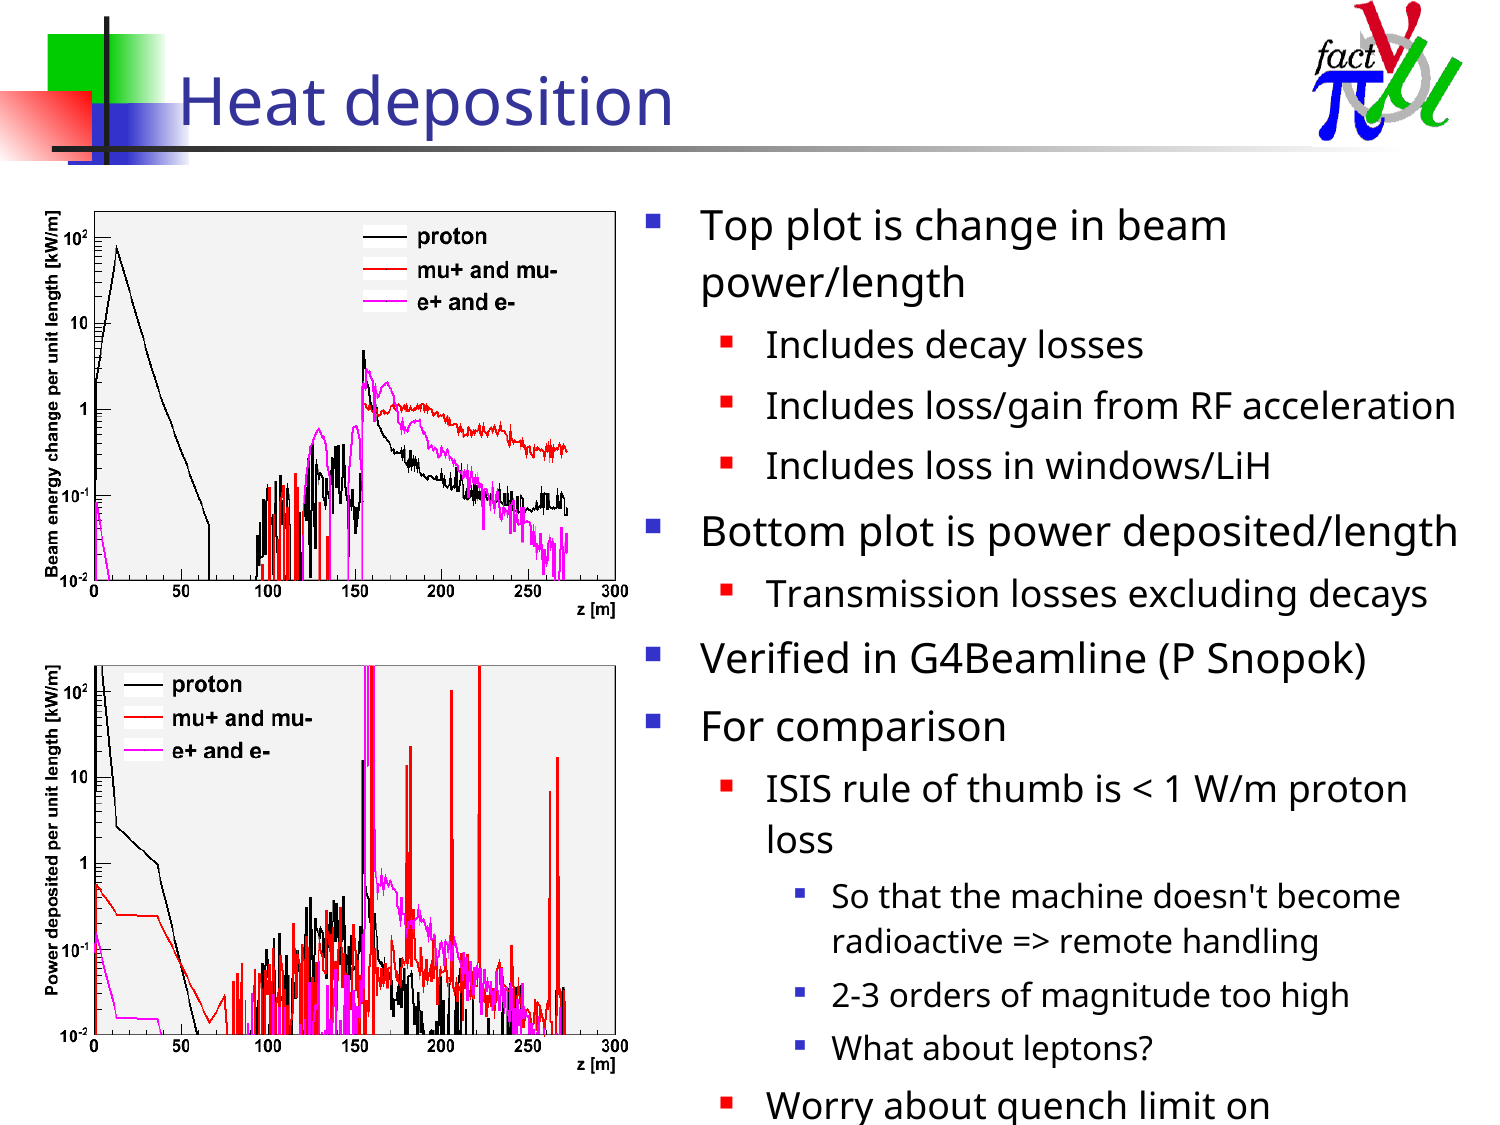

# Heat deposition
Top plot is change in beam power/length
Includes decay losses
Includes loss/gain from RF acceleration
Includes loss in windows/LiH
Bottom plot is power deposited/length
Transmission losses excluding decays
Verified in G4Beamline (P Snopok)
For comparison
ISIS rule of thumb is < 1 W/m proton loss
So that the machine doesn't become radioactive => remote handling
2-3 orders of magnitude too high
What about leptons?
Worry about quench limit on superconducting equipment
~kW per magnet
Cost of cryogenic cooling